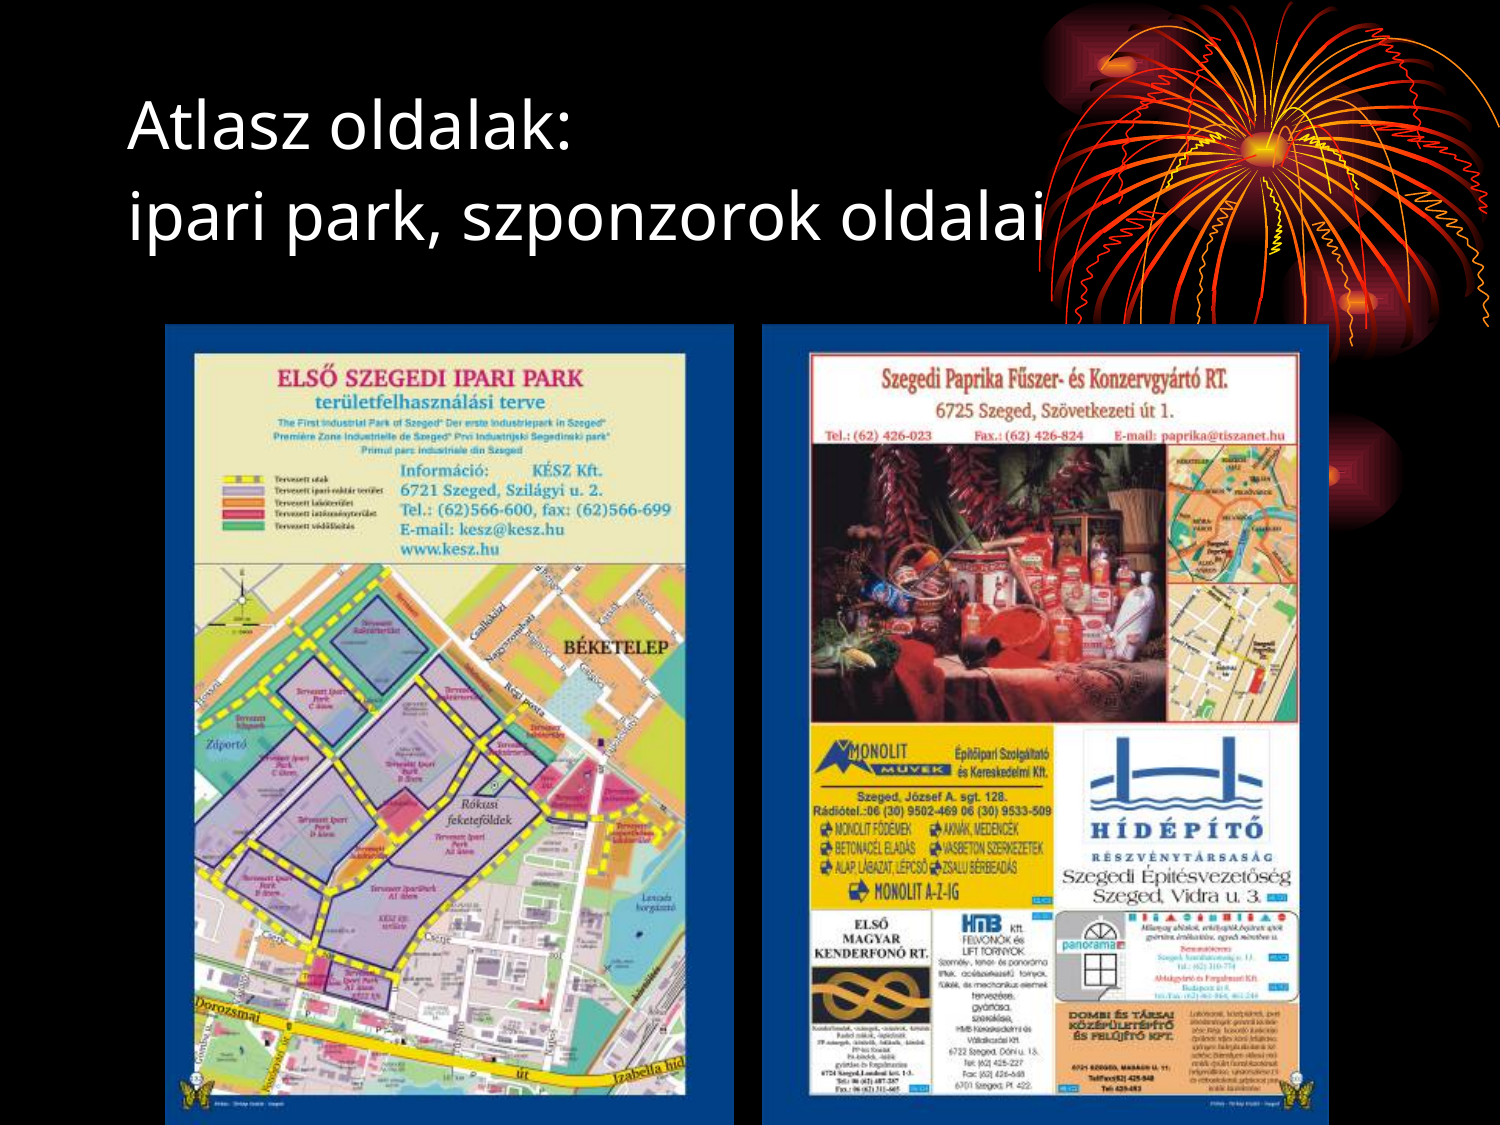

# Atlasz oldalak: ipari park, szponzorok oldalai